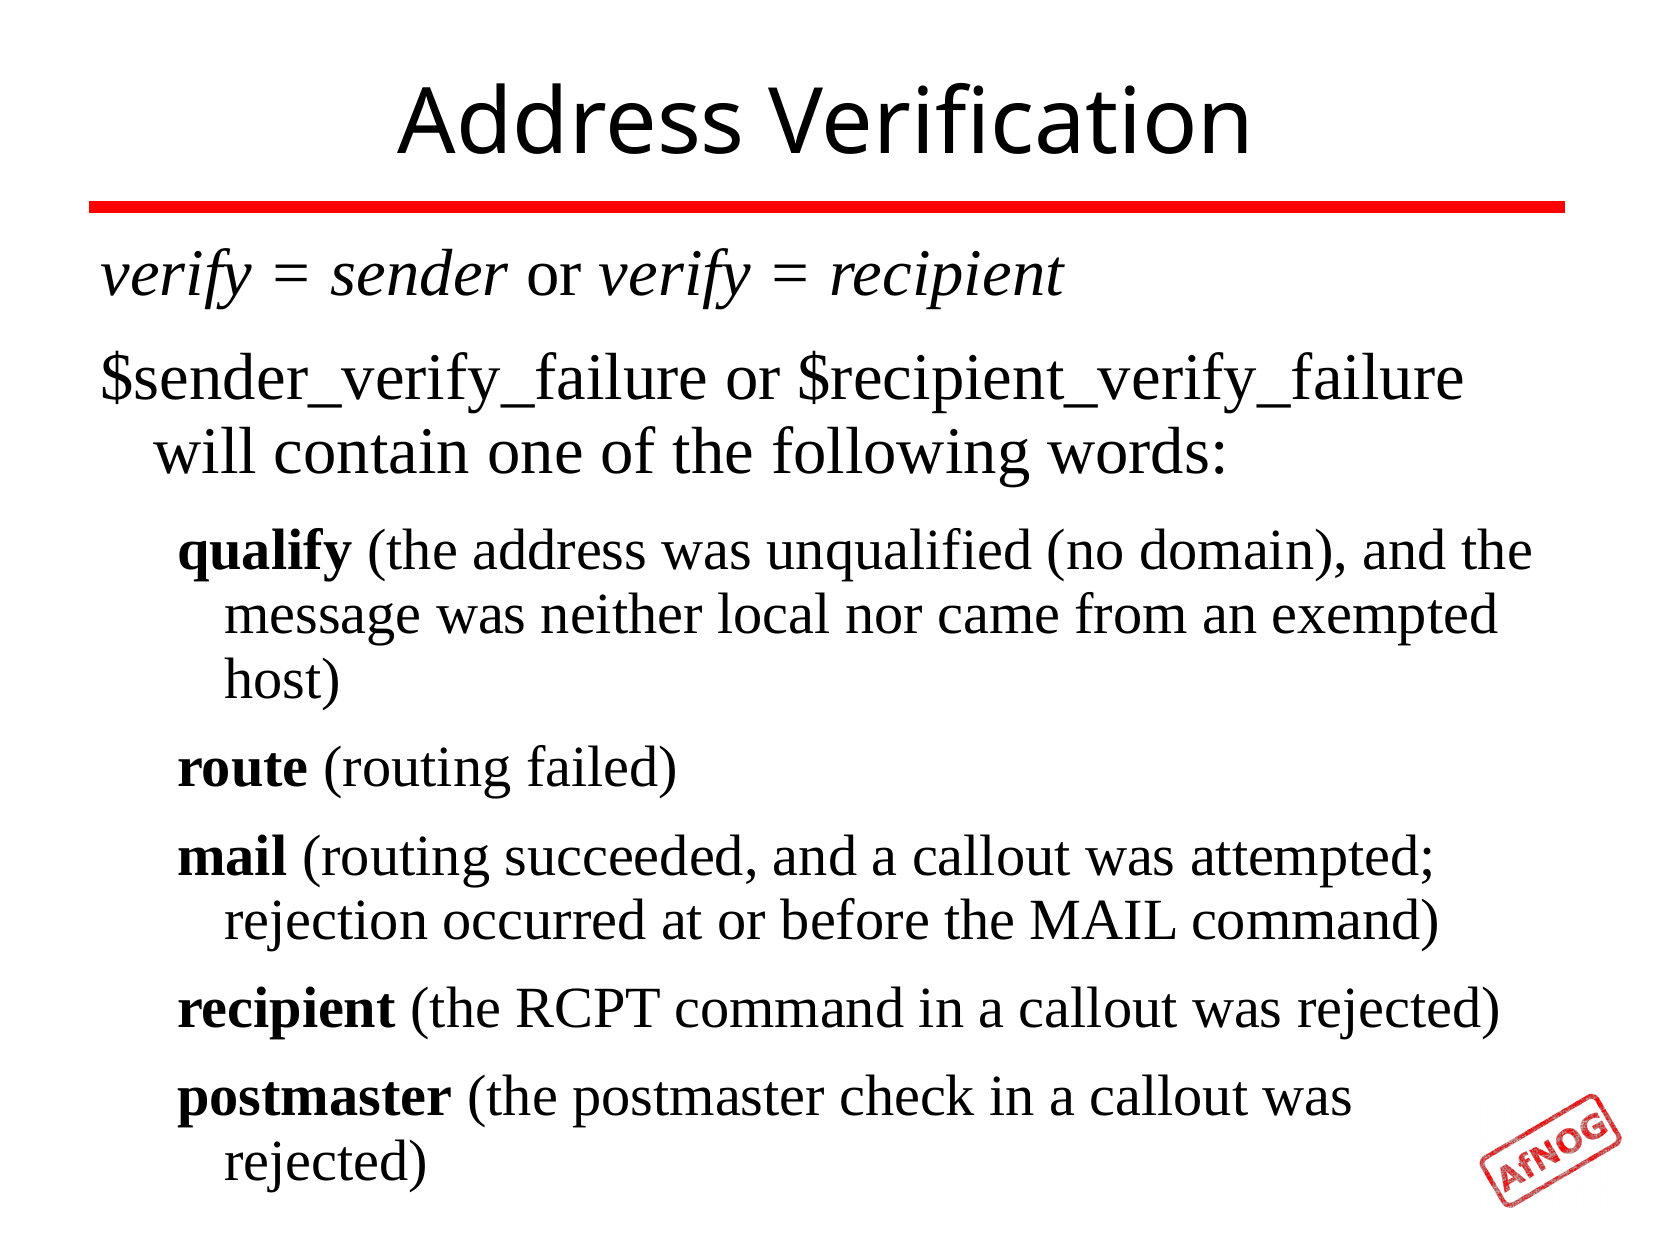

# Address Verification
verify = sender or verify = recipient
$sender_verify_failure or $recipient_verify_failure will contain one of the following words:
qualify (the address was unqualified (no domain), and the message was neither local nor came from an exempted host)
route (routing failed)
mail (routing succeeded, and a callout was attempted; rejection occurred at or before the MAIL command)
recipient (the RCPT command in a callout was rejected)
postmaster (the postmaster check in a callout was rejected)